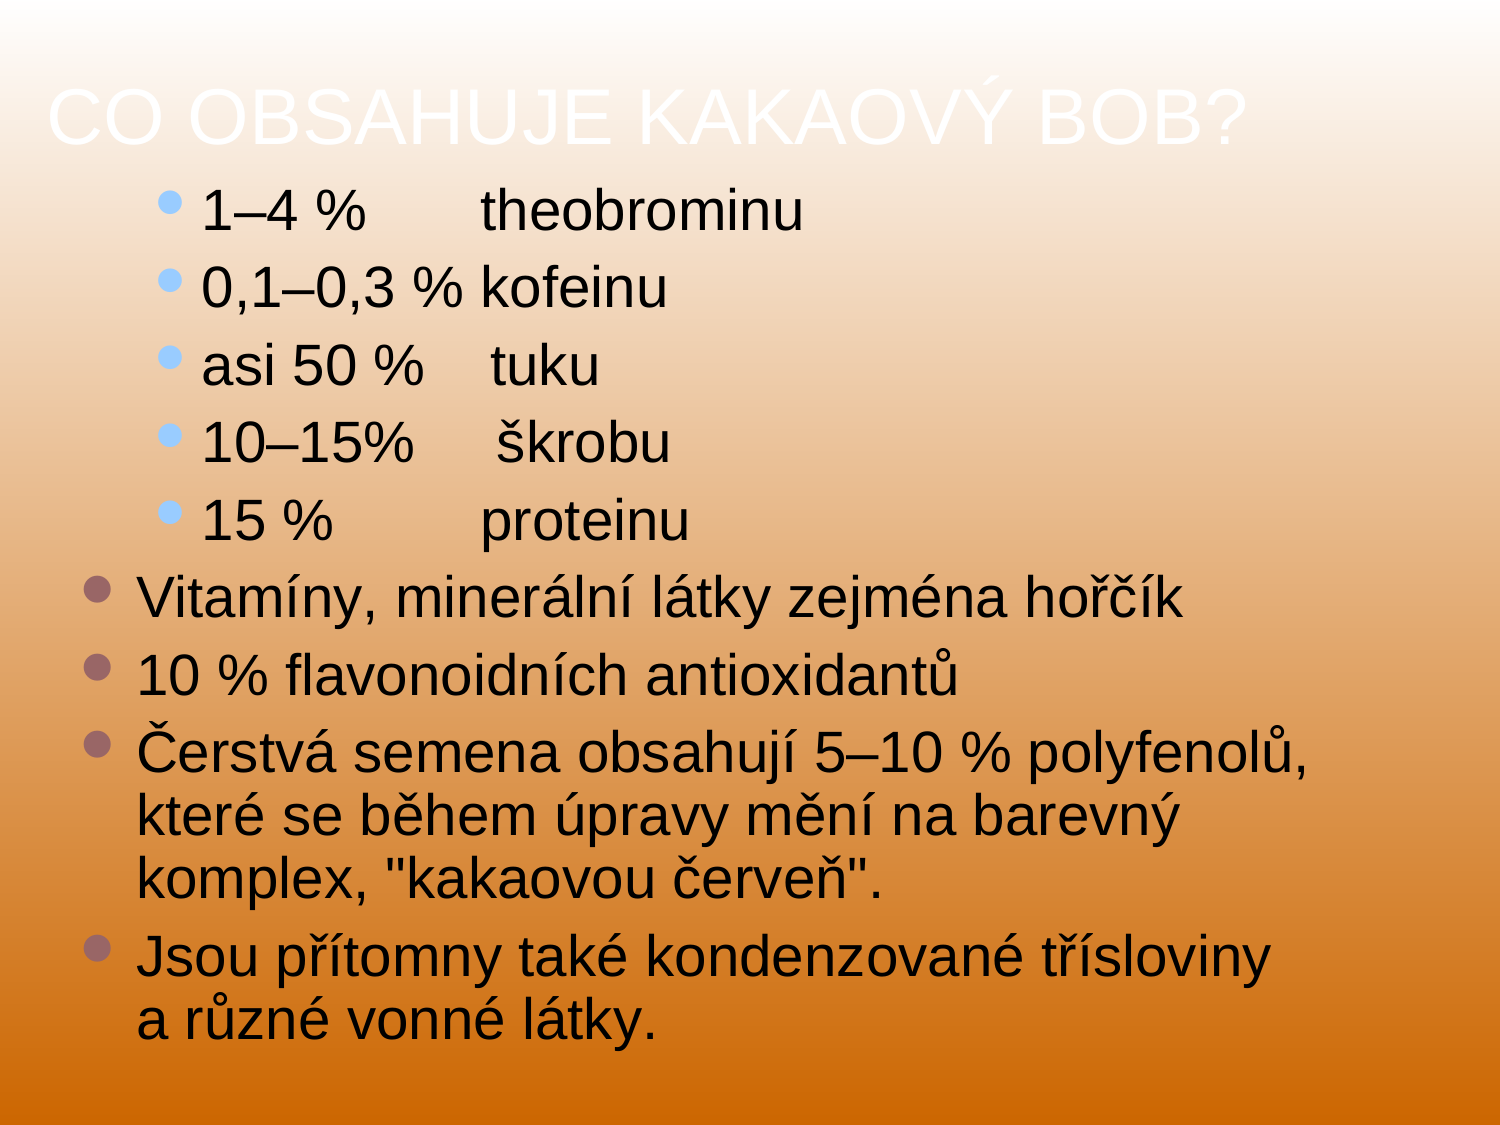

# CO OBSAHUJE KAKAOVÝ BOB?
1–4 % theobrominu
0,1–0,3 % kofeinu
asi 50 % tuku
10–15% škrobu
15 % proteinu
Vitamíny, minerální látky zejména hořčík
10 % flavonoidních antioxidantů
Čerstvá semena obsahují 5–10 % polyfenolů, které se během úpravy mění na barevný komplex, "kakaovou červeň".
Jsou přítomny také kondenzované třísloviny
a různé vonné látky.